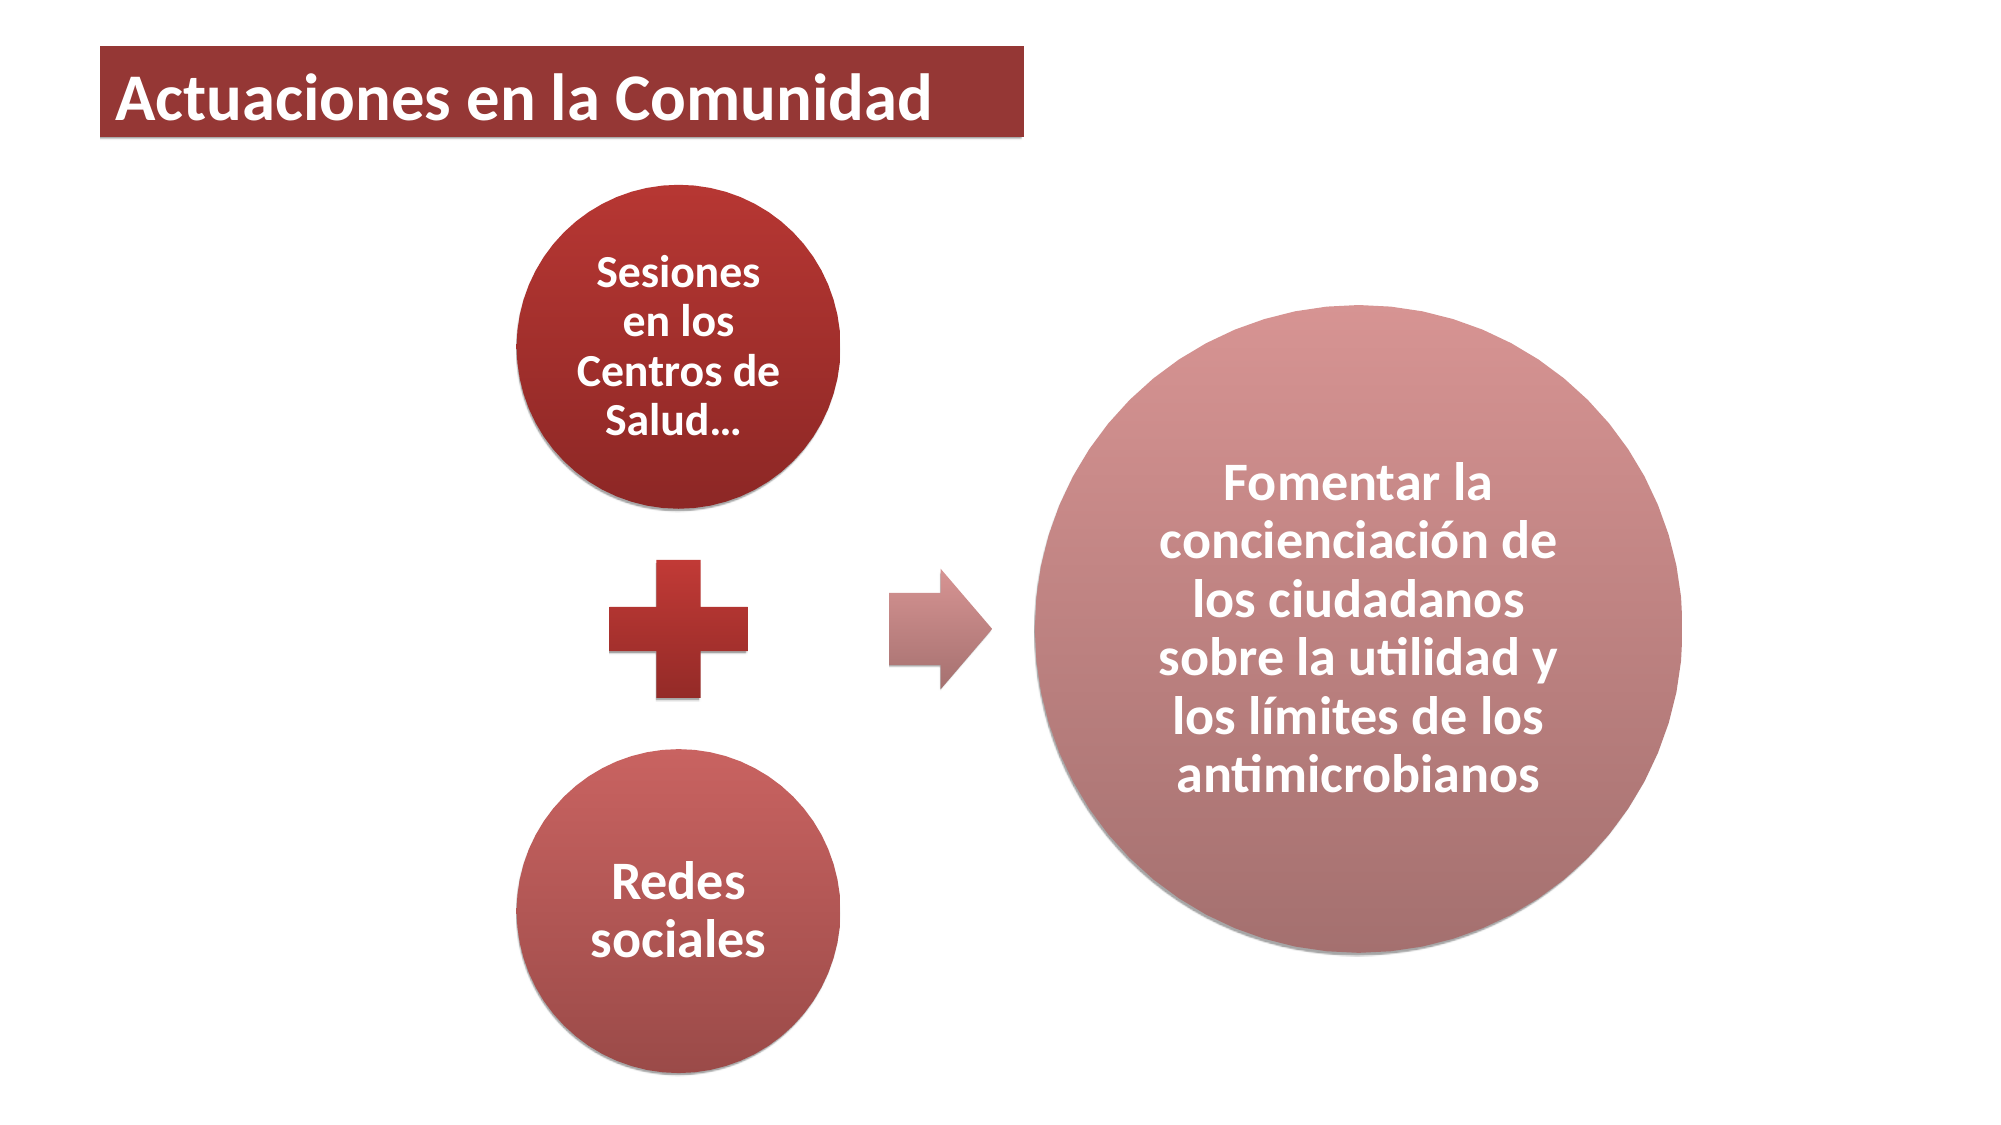

Actuaciones en la Comunidad
Sesiones en los Centros de Salud…
Fomentar la concienciación de los ciudadanos sobre la utilidad y los límites de los antimicrobianos
Redes sociales